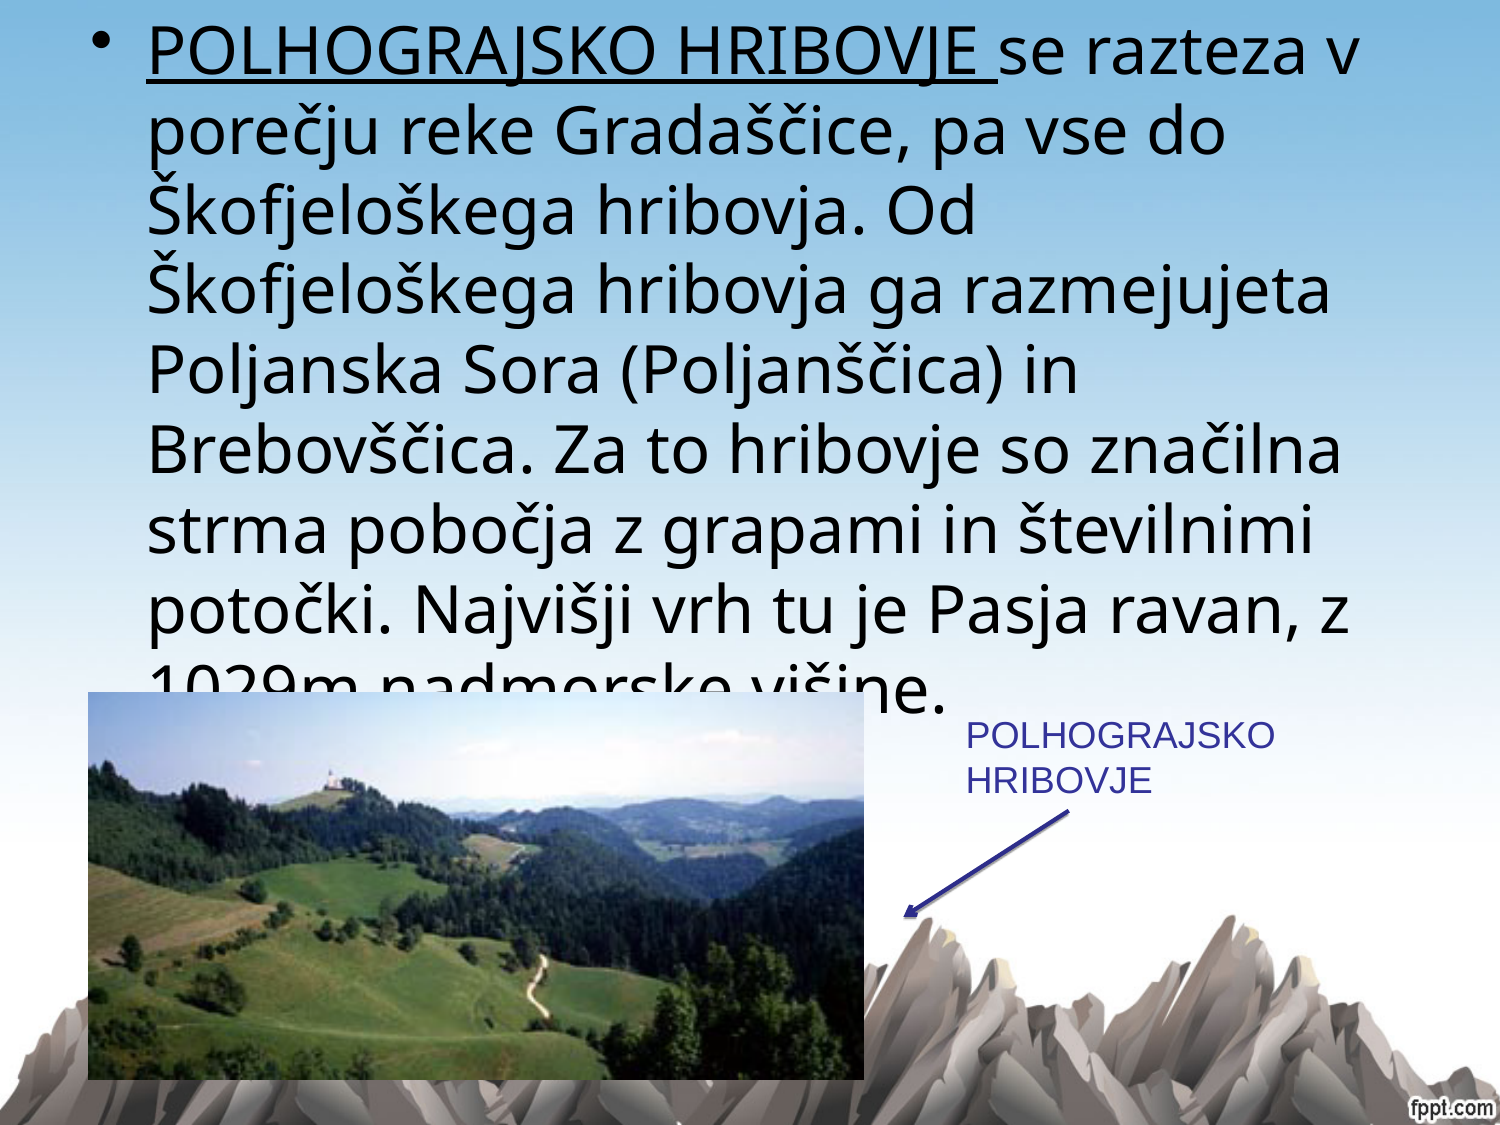

POLHOGRAJSKO HRIBOVJE se razteza v porečju reke Gradaščice, pa vse do Škofjeloškega hribovja. Od Škofjeloškega hribovja ga razmejujeta Poljanska Sora (Poljanščica) in Brebovščica. Za to hribovje so značilna strma pobočja z grapami in številnimi potočki. Najvišji vrh tu je Pasja ravan, z 1029m nadmorske višine.
#
POLHOGRAJSKO HRIBOVJE